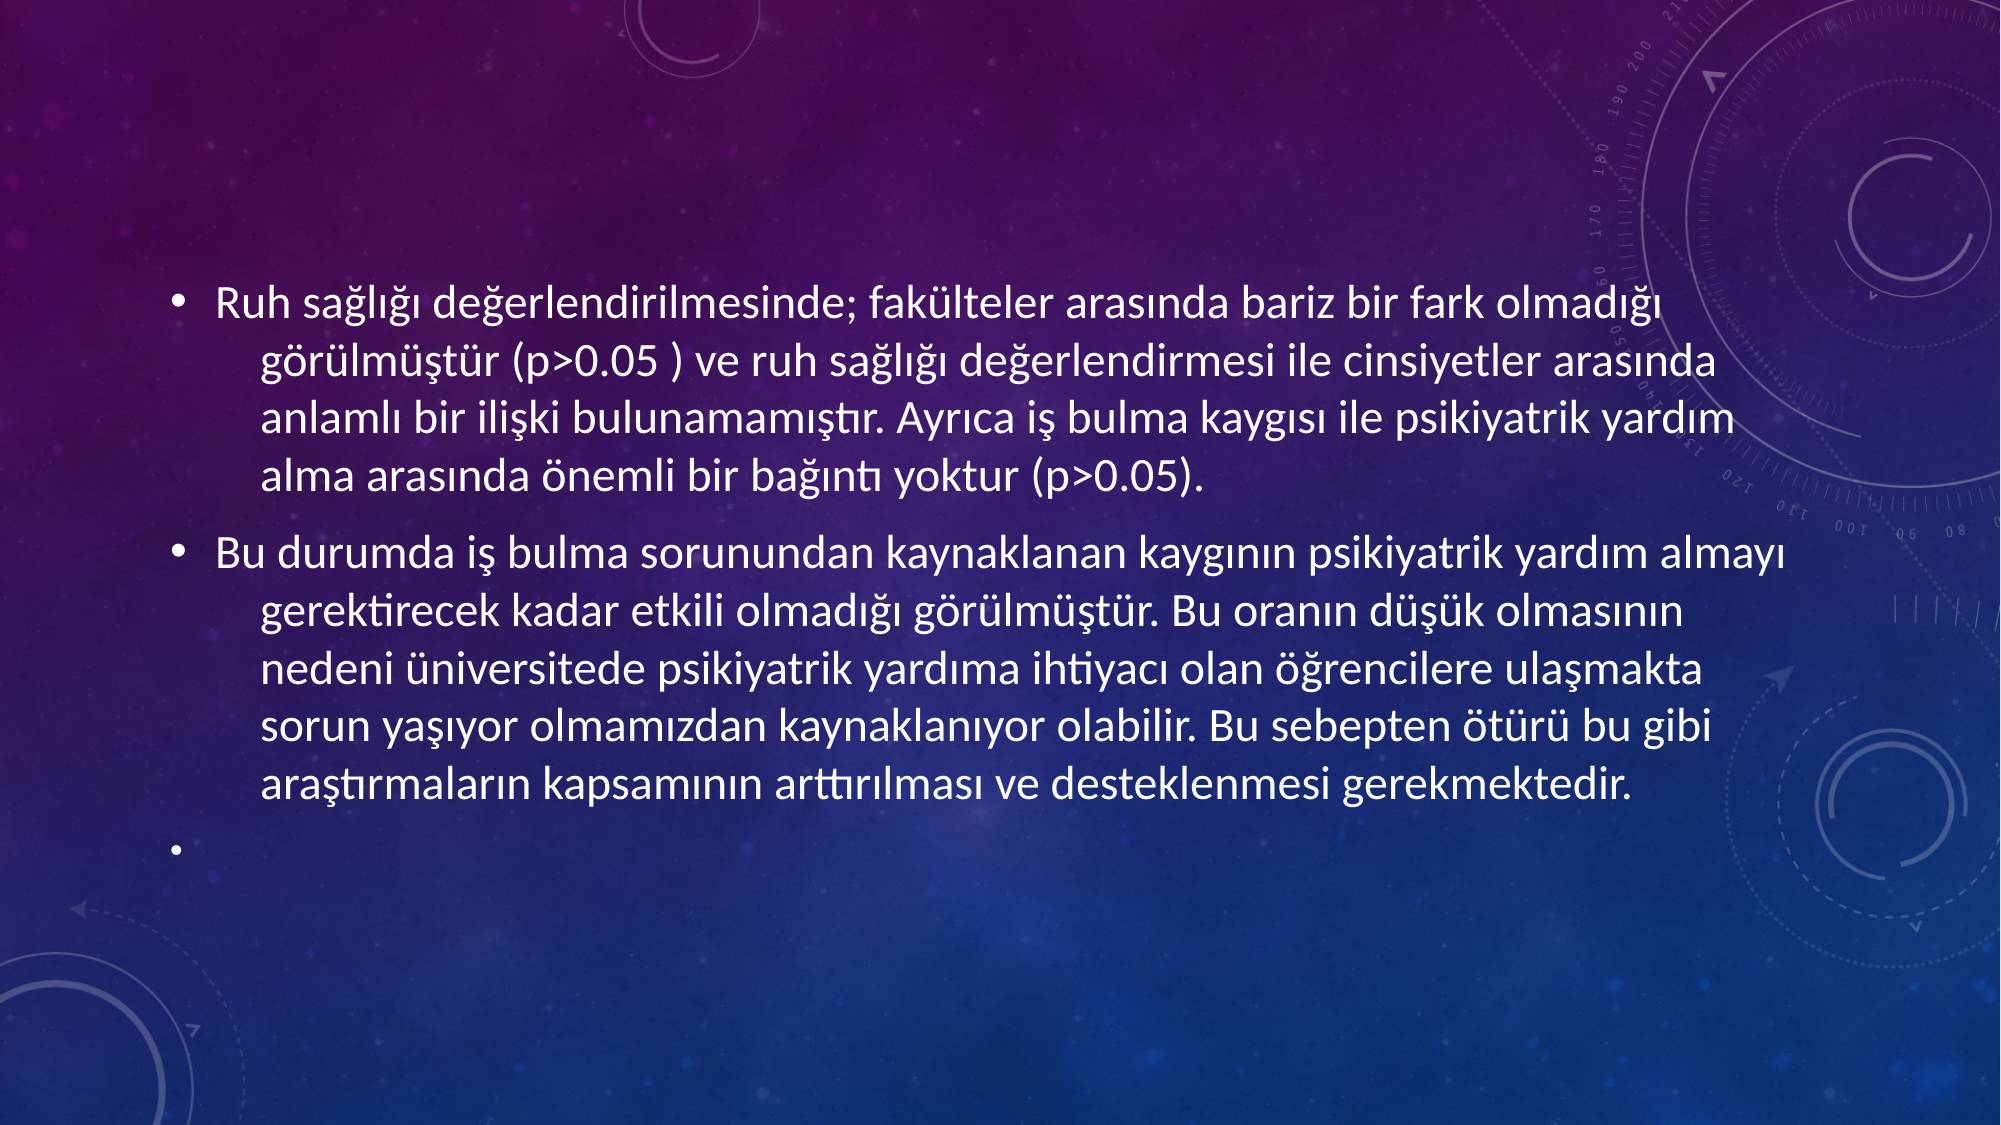

# Ruh sağlığı değerlendirilmesinde; fakülteler arasında bariz bir fark olmadığı görülmüştür (p>0.05 ) ve ruh sağlığı değerlendirmesi ile cinsiyetler arasında anlamlı bir ilişki bulunamamıştır. Ayrıca iş bulma kaygısı ile psikiyatrik yardım alma arasında önemli bir bağıntı yoktur (p>0.05).
Bu durumda iş bulma sorunundan kaynaklanan kaygının psikiyatrik yardım almayı gerektirecek kadar etkili olmadığı görülmüştür. Bu oranın düşük olmasının nedeni üniversitede psikiyatrik yardıma ihtiyacı olan öğrencilere ulaşmakta sorun yaşıyor olmamızdan kaynaklanıyor olabilir. Bu sebepten ötürü bu gibi araştırmaların kapsamının arttırılması ve desteklenmesi gerekmektedir.